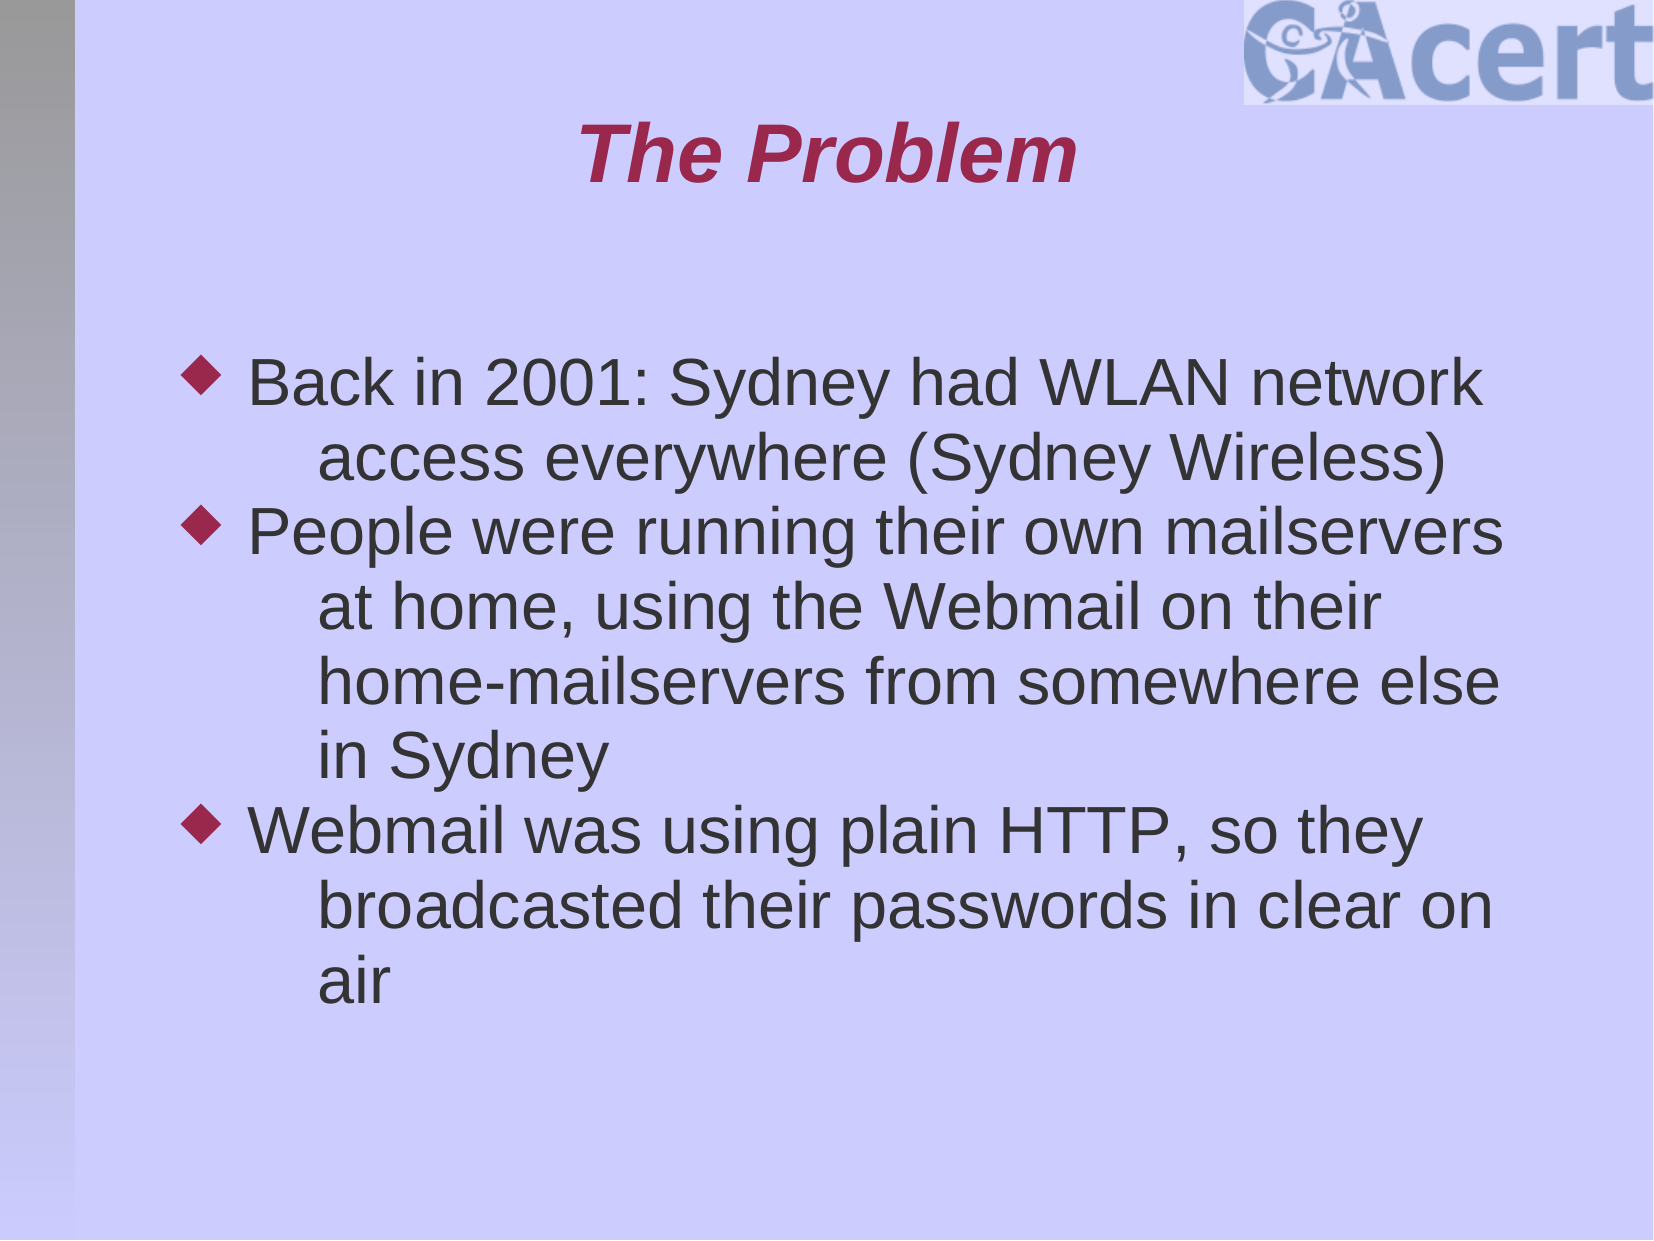

# The Problem
Back in 2001: Sydney had WLAN network access everywhere (Sydney Wireless)
People were running their own mailservers at home, using the Webmail on their home-mailservers from somewhere else in Sydney
Webmail was using plain HTTP, so they broadcasted their passwords in clear on air